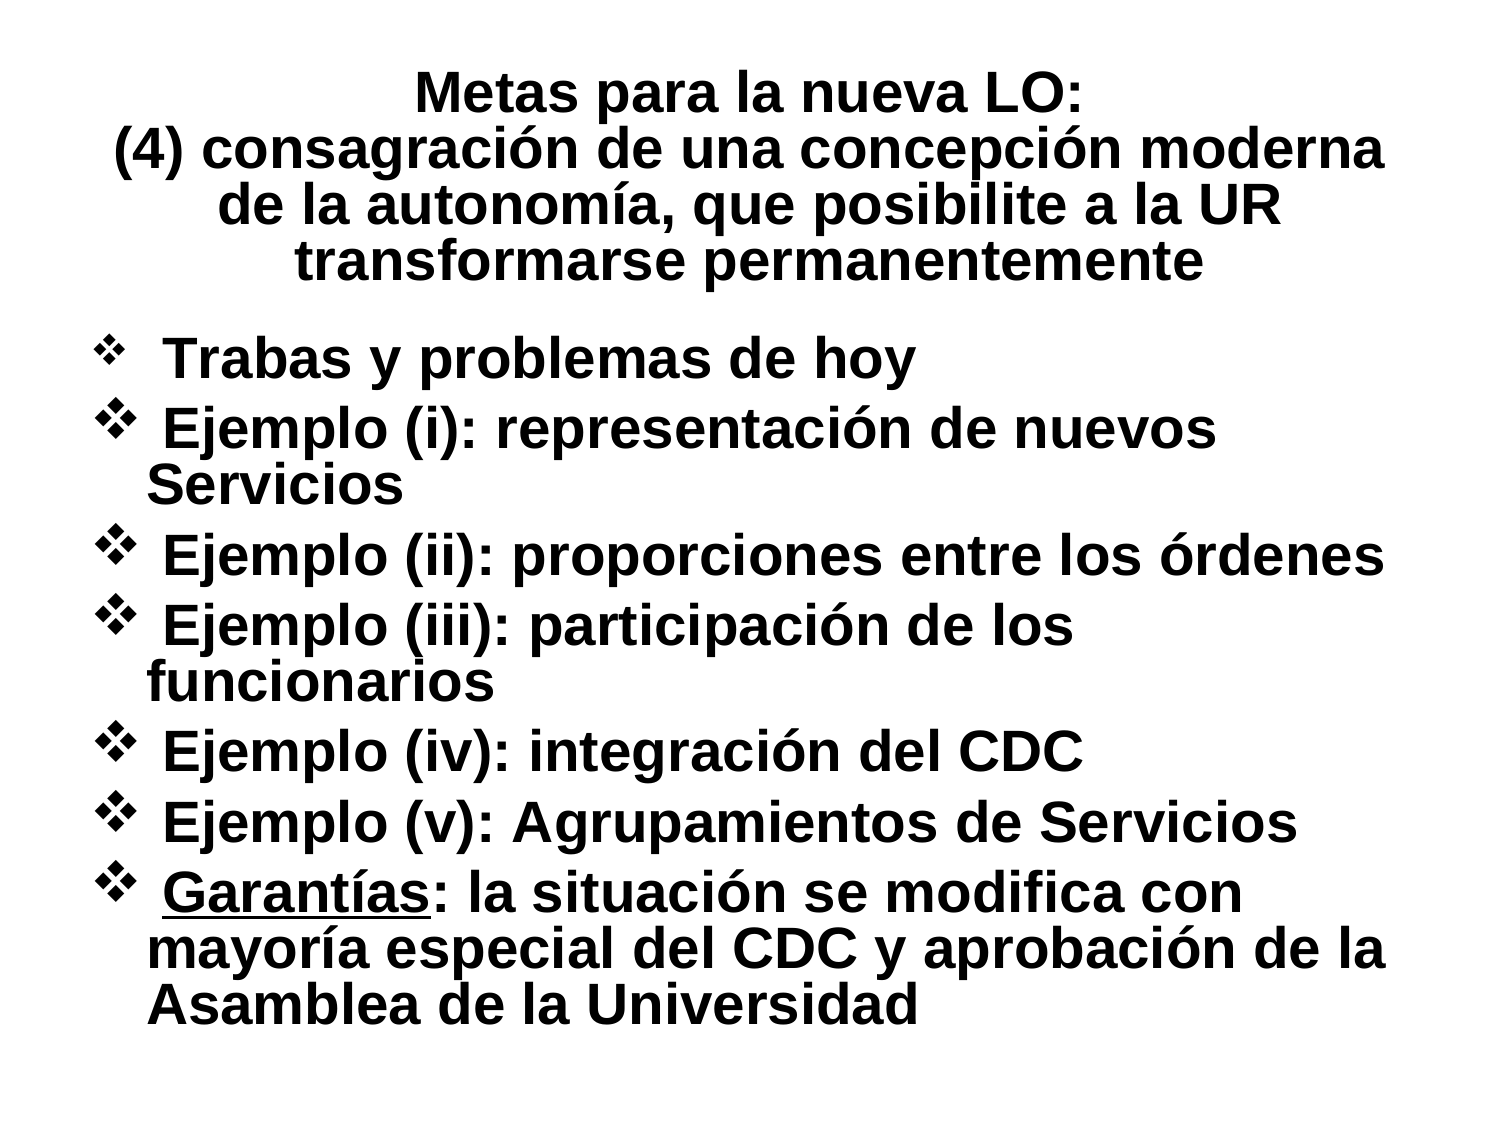

# Metas para la nueva LO: (4) consagración de una concepción moderna de la autonomía, que posibilite a la UR transformarse permanentemente
 Trabas y problemas de hoy
 Ejemplo (i): representación de nuevos Servicios
 Ejemplo (ii): proporciones entre los órdenes
 Ejemplo (iii): participación de los funcionarios
 Ejemplo (iv): integración del CDC
 Ejemplo (v): Agrupamientos de Servicios
 Garantías: la situación se modifica con mayoría especial del CDC y aprobación de la Asamblea de la Universidad